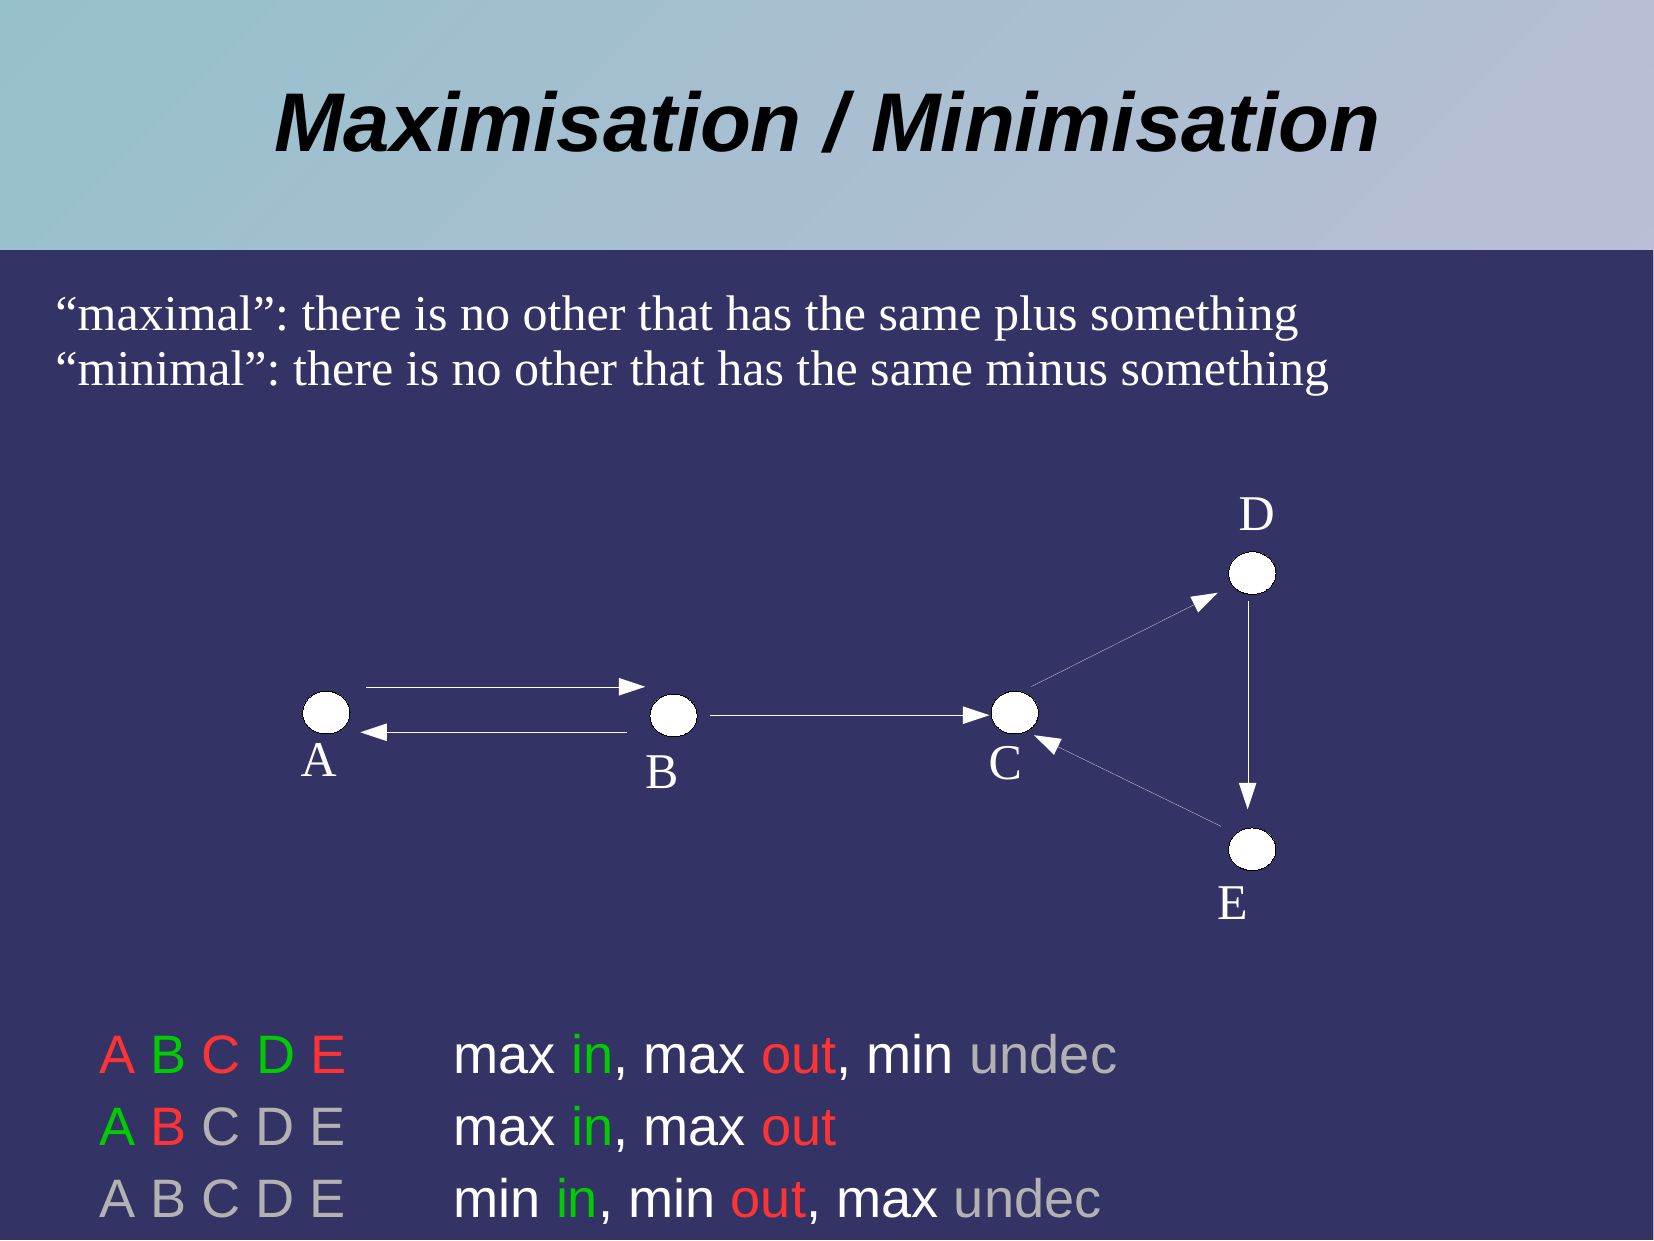

# Maximisation / Minimisation
“maximal”: there is no other that has the same plus something
“minimal”: there is no other that has the same minus something
D
A
C
B
E
A B C D E	max in, max out, min undec
A B C D E 	max in, max out
A B C D E	min in, min out, max undec